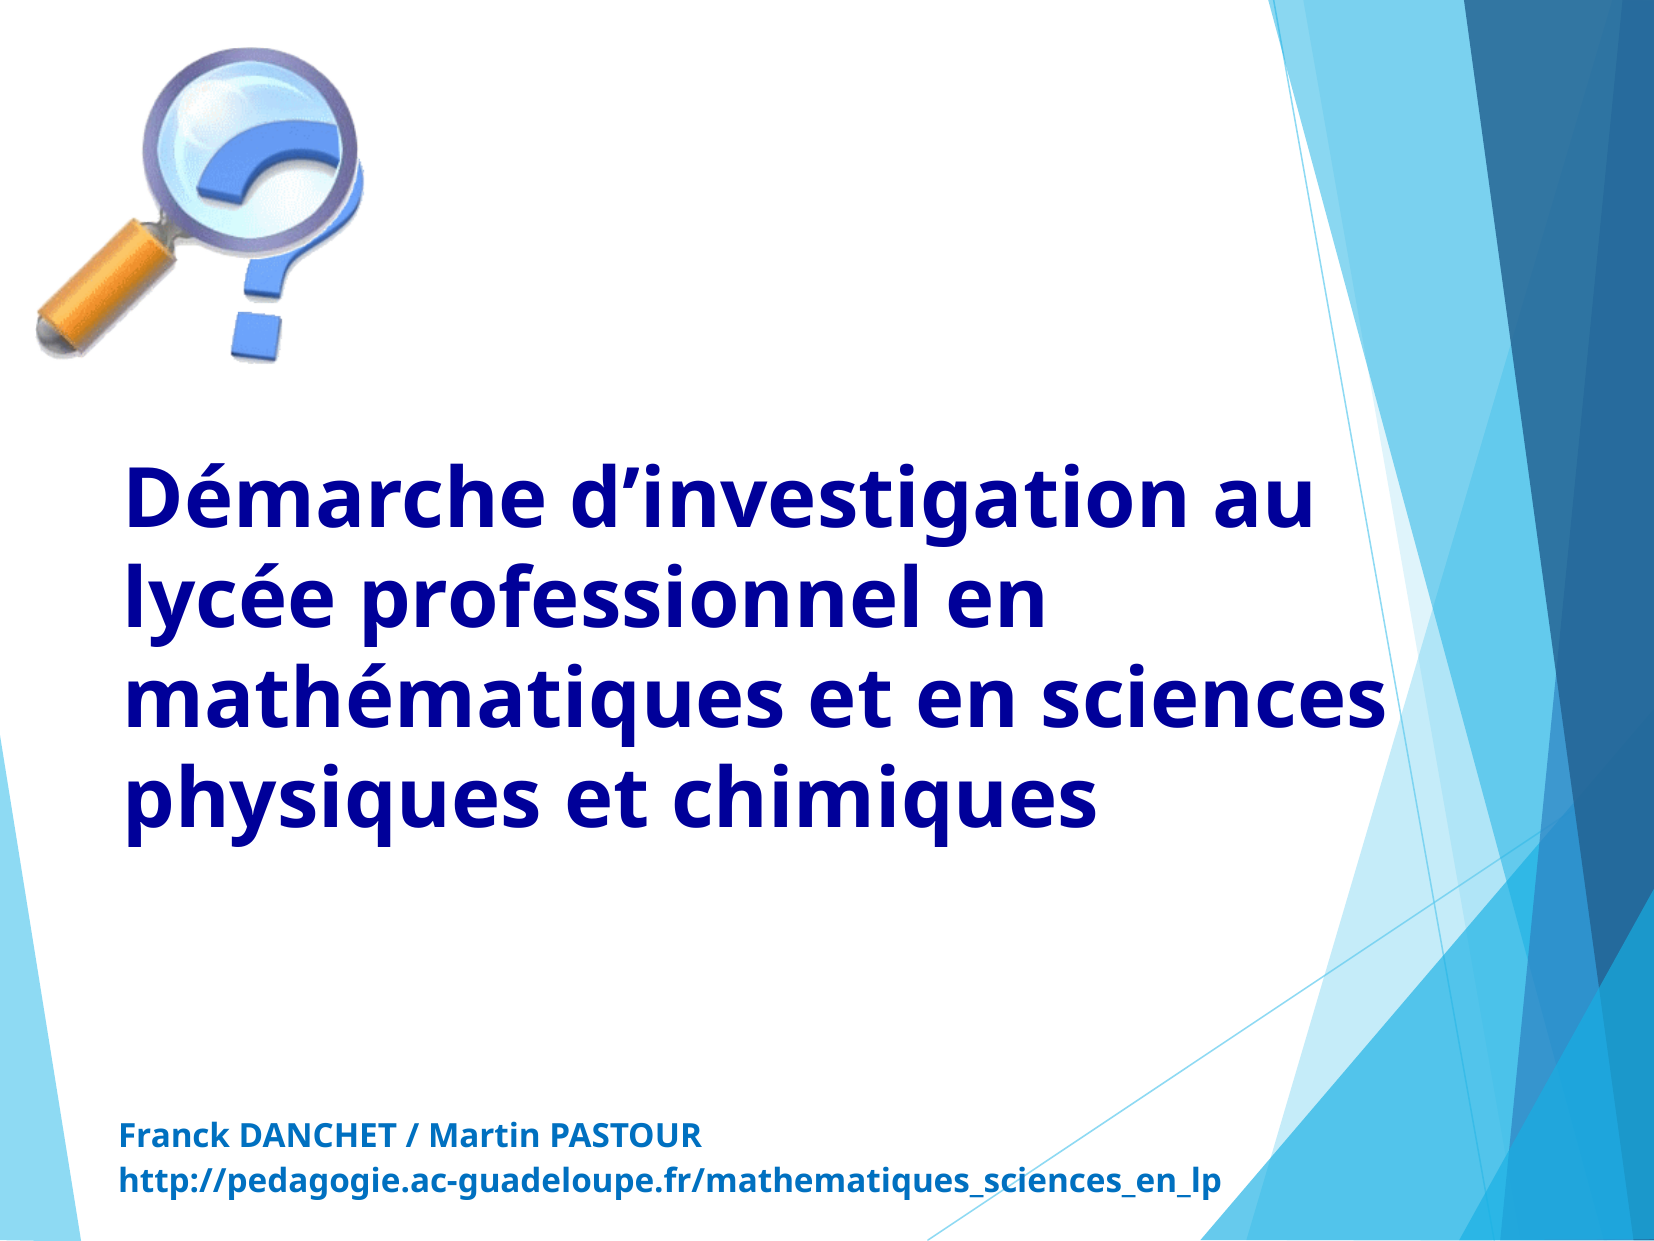

# Démarche d’investigation au lycée professionnel en mathématiques et en sciences physiques et chimiques
Franck DANCHET / Martin PASTOUR
http://pedagogie.ac-guadeloupe.fr/mathematiques_sciences_en_lp